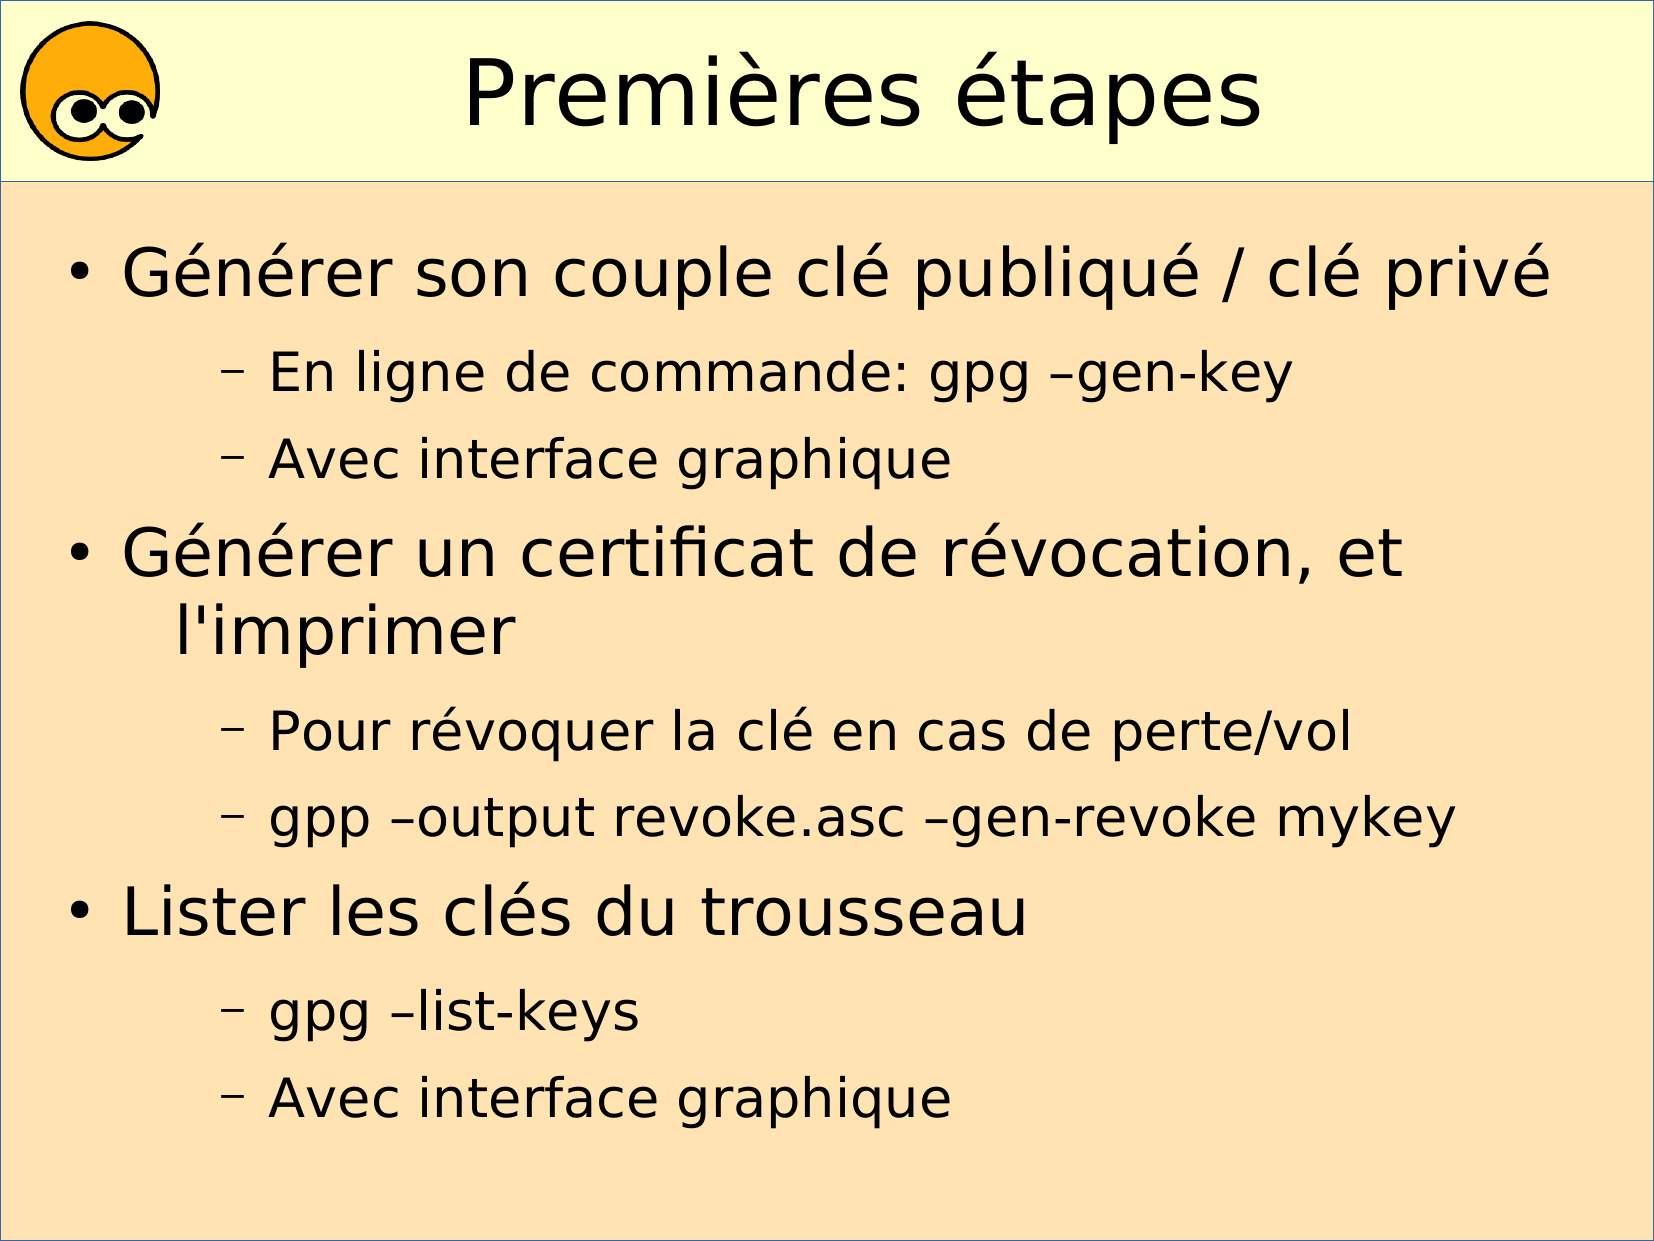

# Premières étapes
Générer son couple clé publiqué / clé privé
En ligne de commande: gpg –gen-key
Avec interface graphique
Générer un certificat de révocation, et l'imprimer
Pour révoquer la clé en cas de perte/vol
gpp –output revoke.asc –gen-revoke mykey
Lister les clés du trousseau
gpg –list-keys
Avec interface graphique